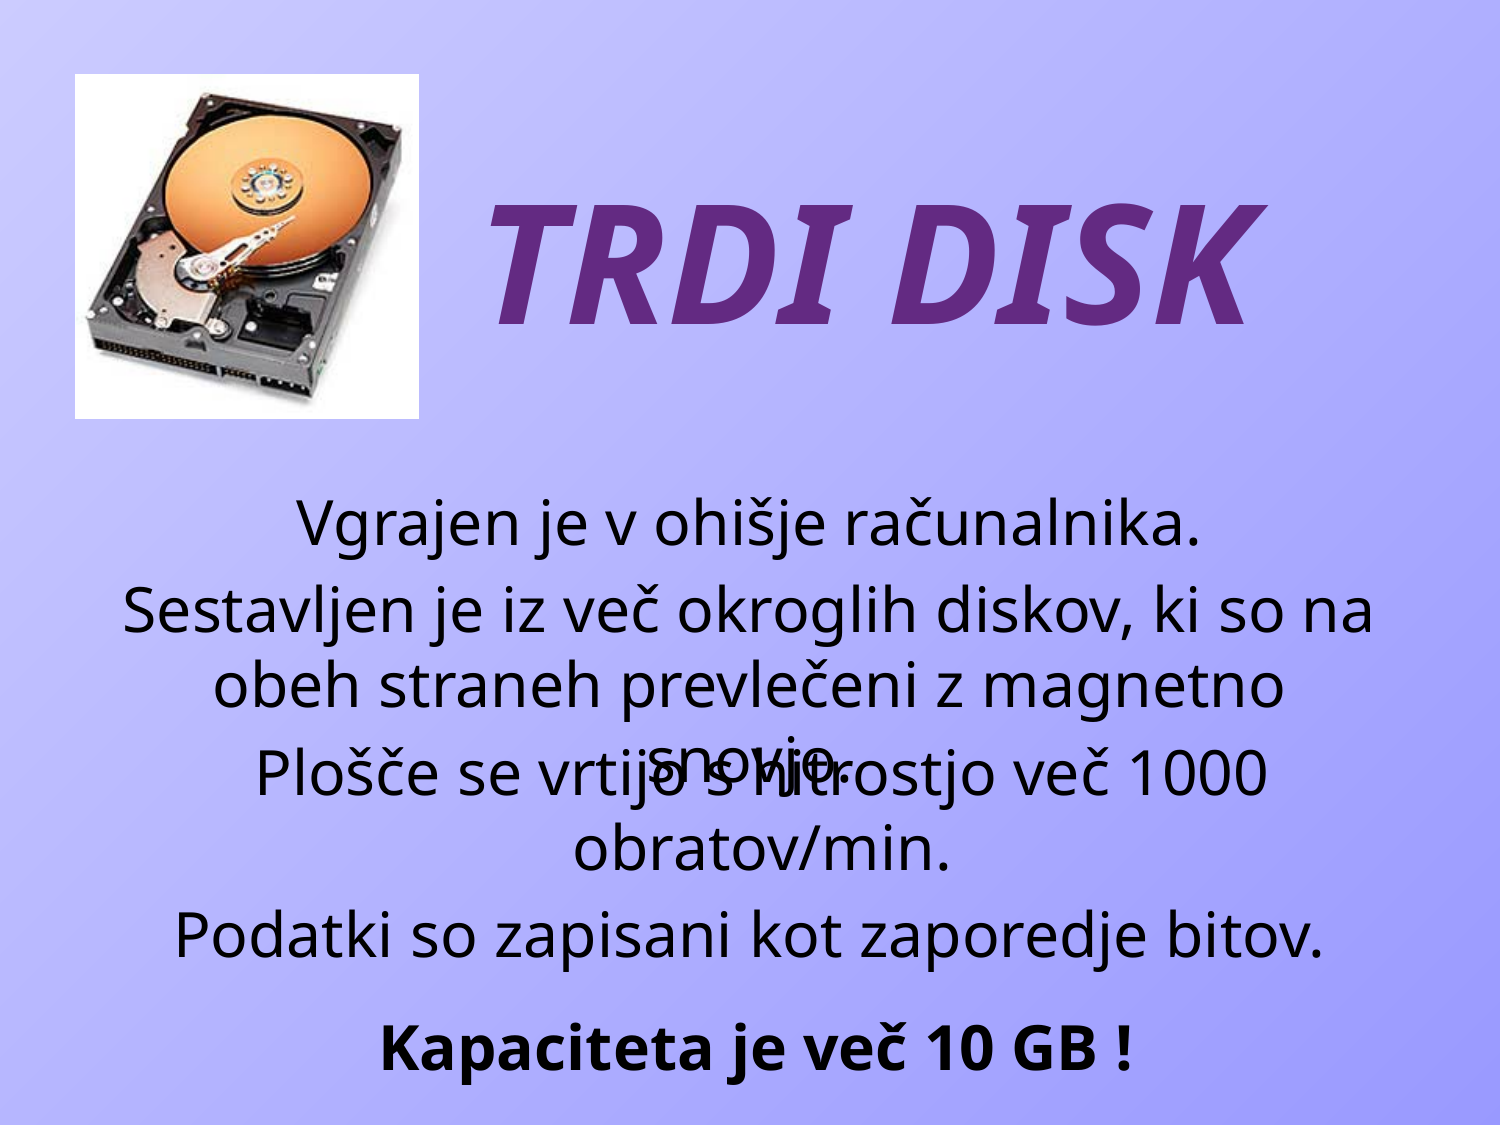

TRDI DISK
Vgrajen je v ohišje računalnika.
Sestavljen je iz več okroglih diskov, ki so na obeh straneh prevlečeni z magnetno snovjo.
Plošče se vrtijo s hitrostjo več 1000 obratov/min.
Podatki so zapisani kot zaporedje bitov.
Kapaciteta je več 10 GB !